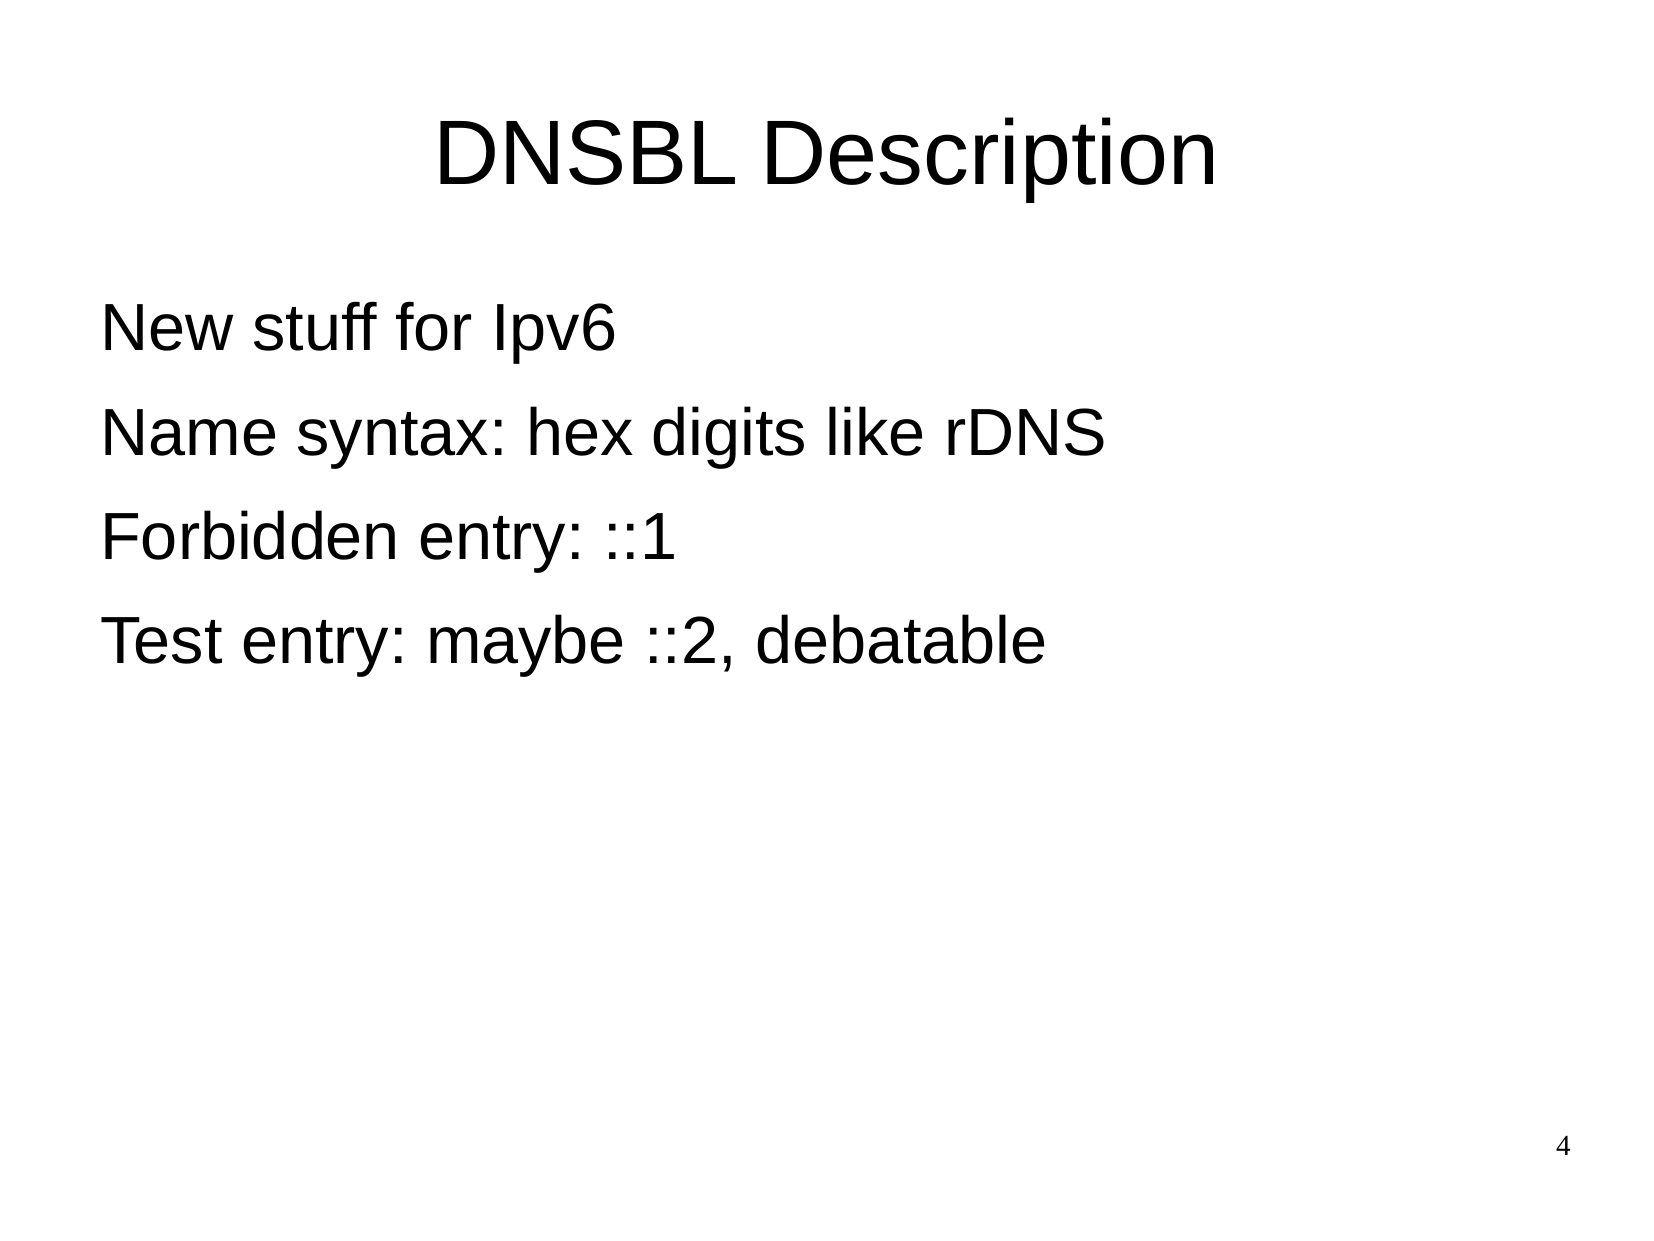

# DNSBL Description
New stuff for Ipv6
Name syntax: hex digits like rDNS
Forbidden entry: ::1
Test entry: maybe ::2, debatable
4